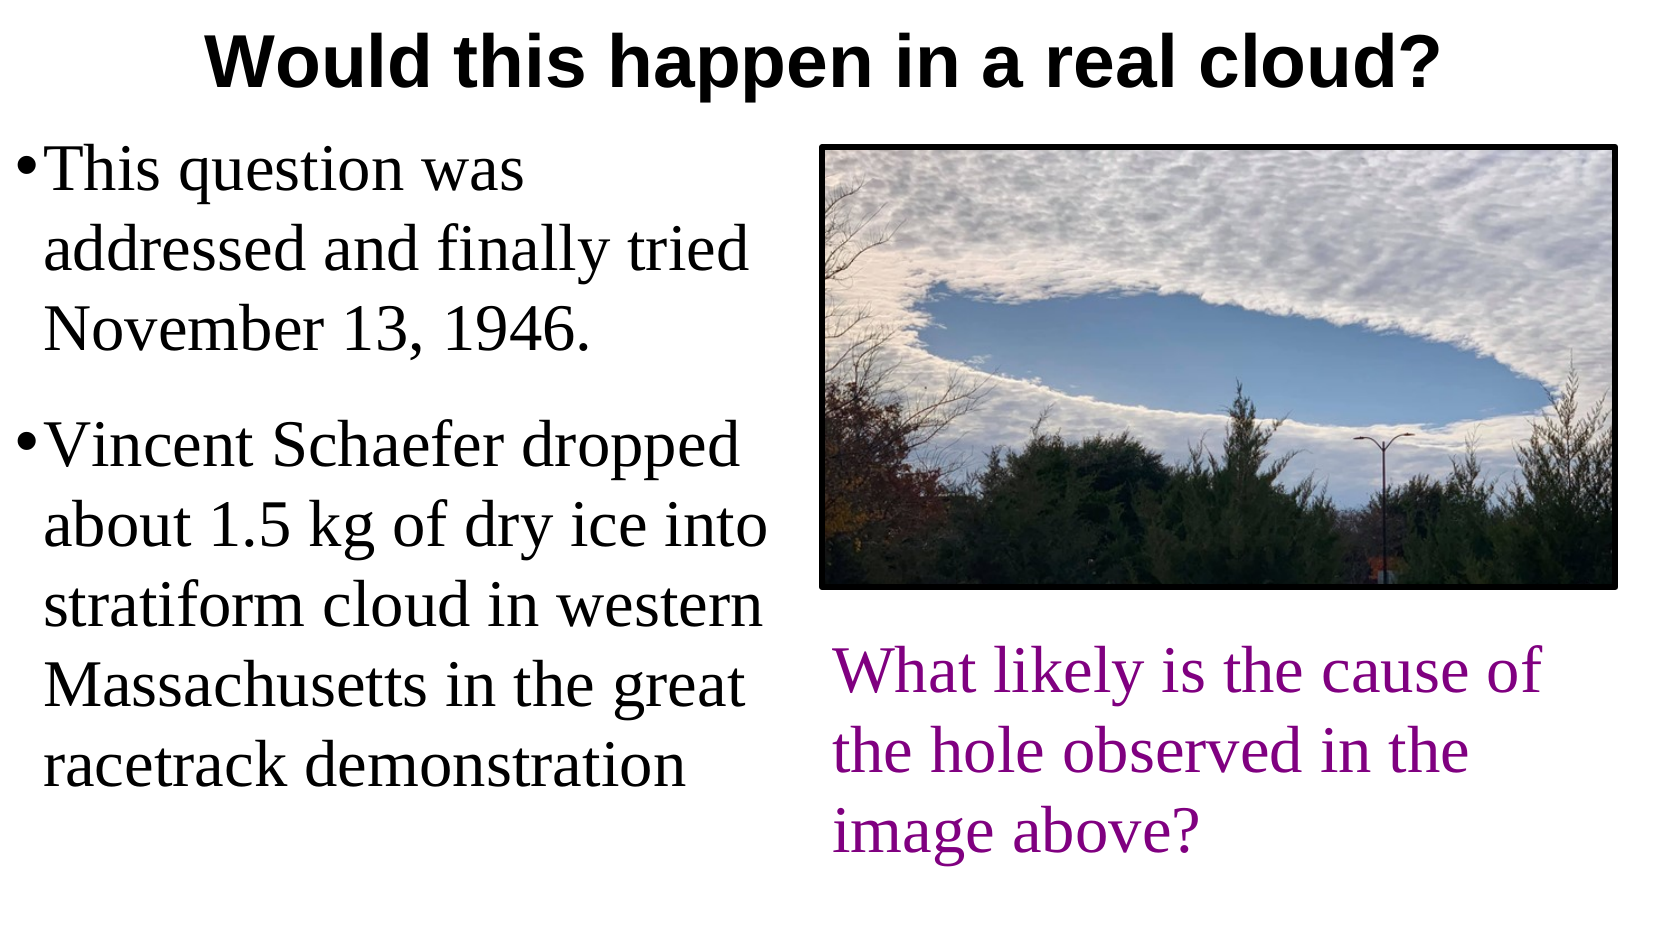

# Would this happen in a real cloud?
This question was addressed and finally tried November 13, 1946.
Vincent Schaefer dropped about 1.5 kg of dry ice into stratiform cloud in western Massachusetts in the great racetrack demonstration
What likely is the cause of the hole observed in the image above?